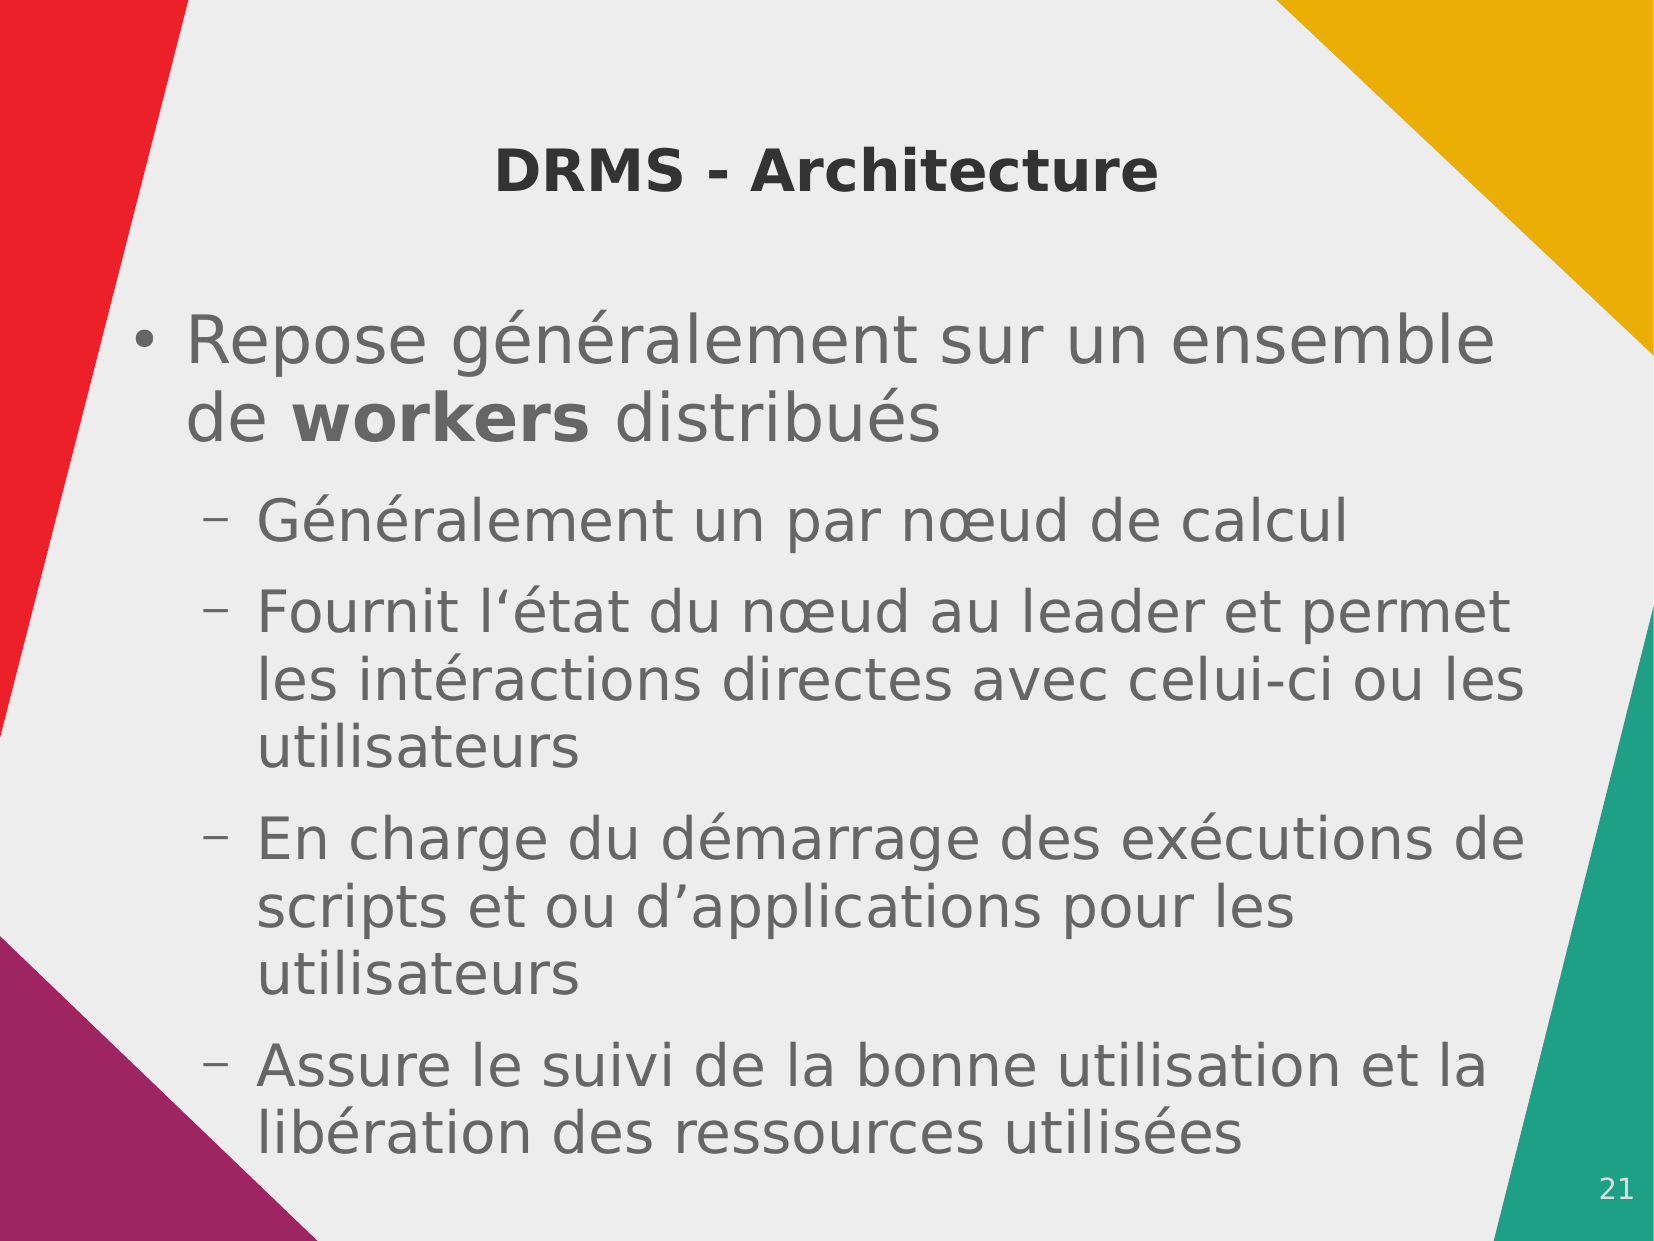

# DRMS - Architecture
Repose généralement sur un ensemble de workers distribués
Généralement un par nœud de calcul
Fournit l‘état du nœud au leader et permet les intéractions directes avec celui-ci ou les utilisateurs
En charge du démarrage des exécutions de scripts et ou d’applications pour les utilisateurs
Assure le suivi de la bonne utilisation et la libération des ressources utilisées
21